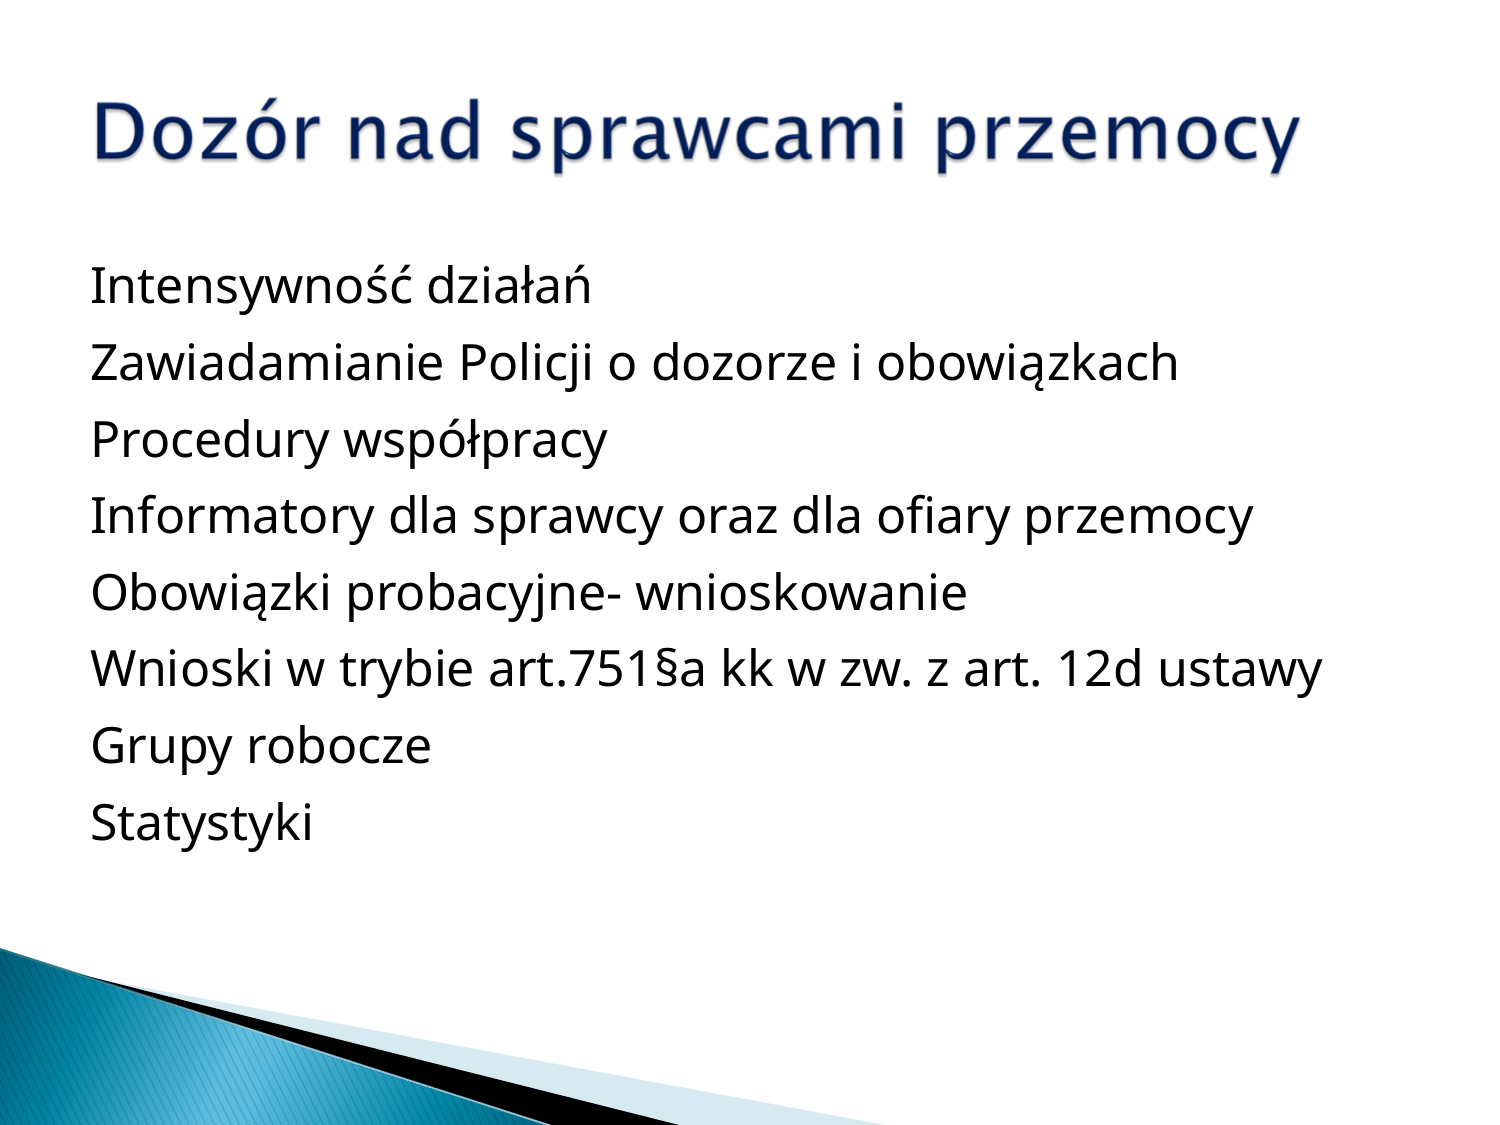

# Intensywność działań
Zawiadamianie Policji o dozorze i obowiązkach
Procedury współpracy
Informatory dla sprawcy oraz dla ofiary przemocy
Obowiązki probacyjne- wnioskowanie
Wnioski w trybie art.751§a kk w zw. z art. 12d ustawy
Grupy robocze
Statystyki